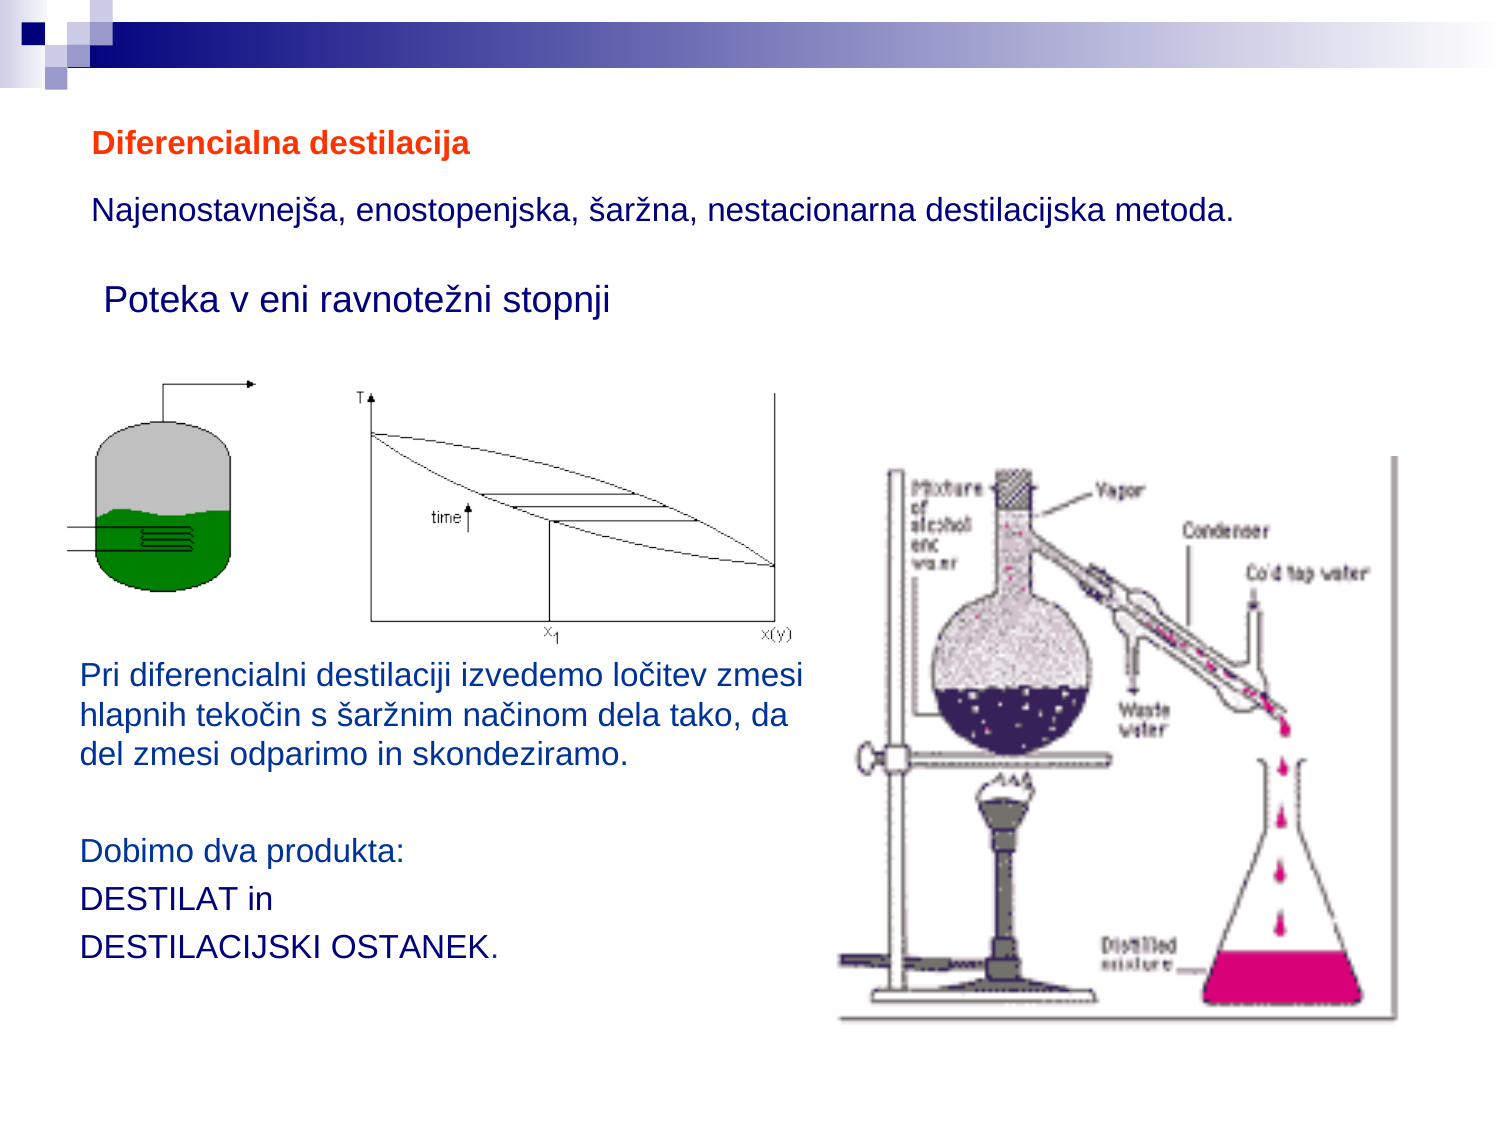

Diferencialna destilacija
Najenostavnejša, enostopenjska, šaržna, nestacionarna destilacijska metoda.
Poteka v eni ravnotežni stopnji
Pri diferencialni destilaciji izvedemo ločitev zmesi hlapnih tekočin s šaržnim načinom dela tako, da del zmesi odparimo in skondeziramo.
Dobimo dva produkta:
DESTILAT in
DESTILACIJSKI OSTANEK.